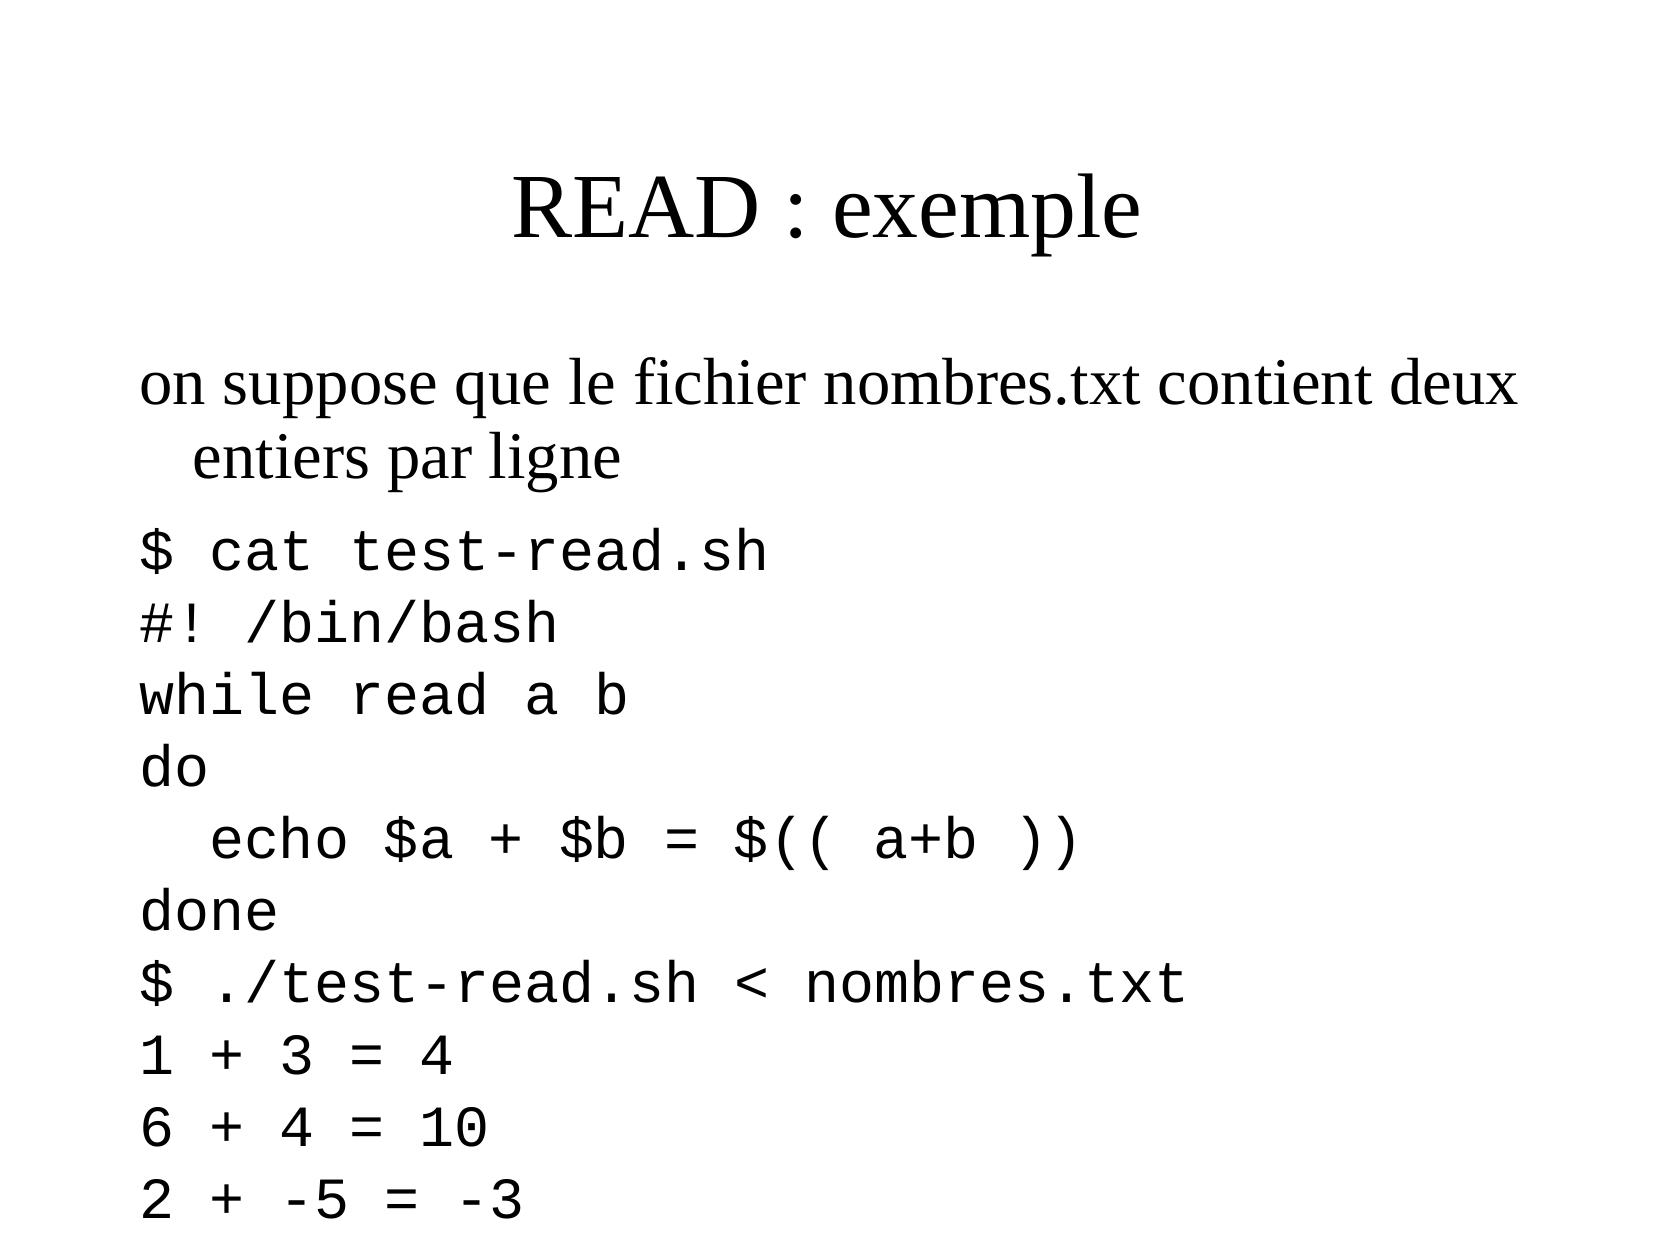

# READ : exemple
on suppose que le fichier nombres.txt contient deux entiers par ligne
$ cat test-read.sh
#! /bin/bash
while read a b
do
 echo $a + $b = $(( a+b ))
done
$ ./test-read.sh < nombres.txt
1 + 3 = 4
6 + 4 = 10
2 + -5 = -3